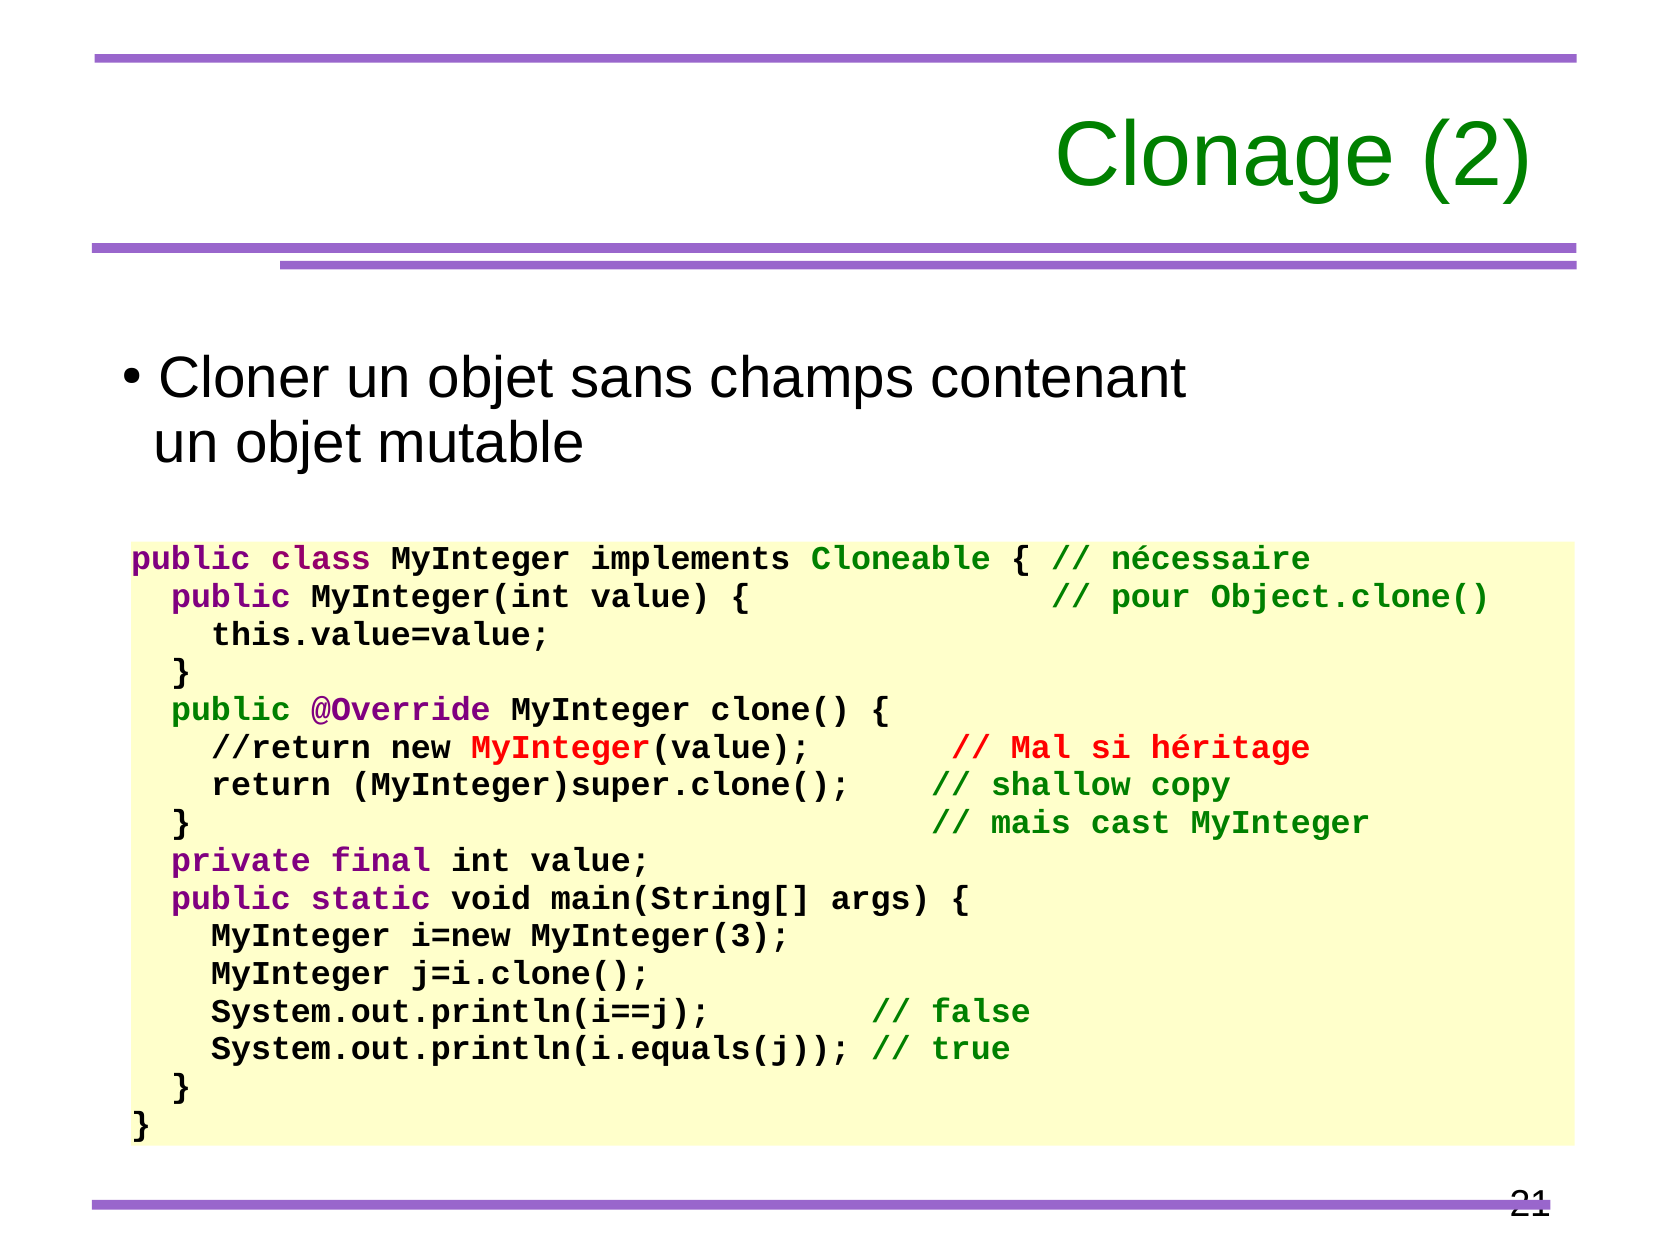

# Clonage (2)
 Cloner un objet sans champs contenant
 un objet mutable
public class MyInteger implements Cloneable { // nécessaire
 public MyInteger(int value) { // pour Object.clone()
 this.value=value;
 }
 public @Override MyInteger clone() {
 //return new MyInteger(value); // Mal si héritage
 return (MyInteger)super.clone(); // shallow copy
 } // mais cast MyInteger
 private final int value;
 public static void main(String[] args) {
 MyInteger i=new MyInteger(3);
 MyInteger j=i.clone();
 System.out.println(i==j); // false
 System.out.println(i.equals(j)); // true
 }
}